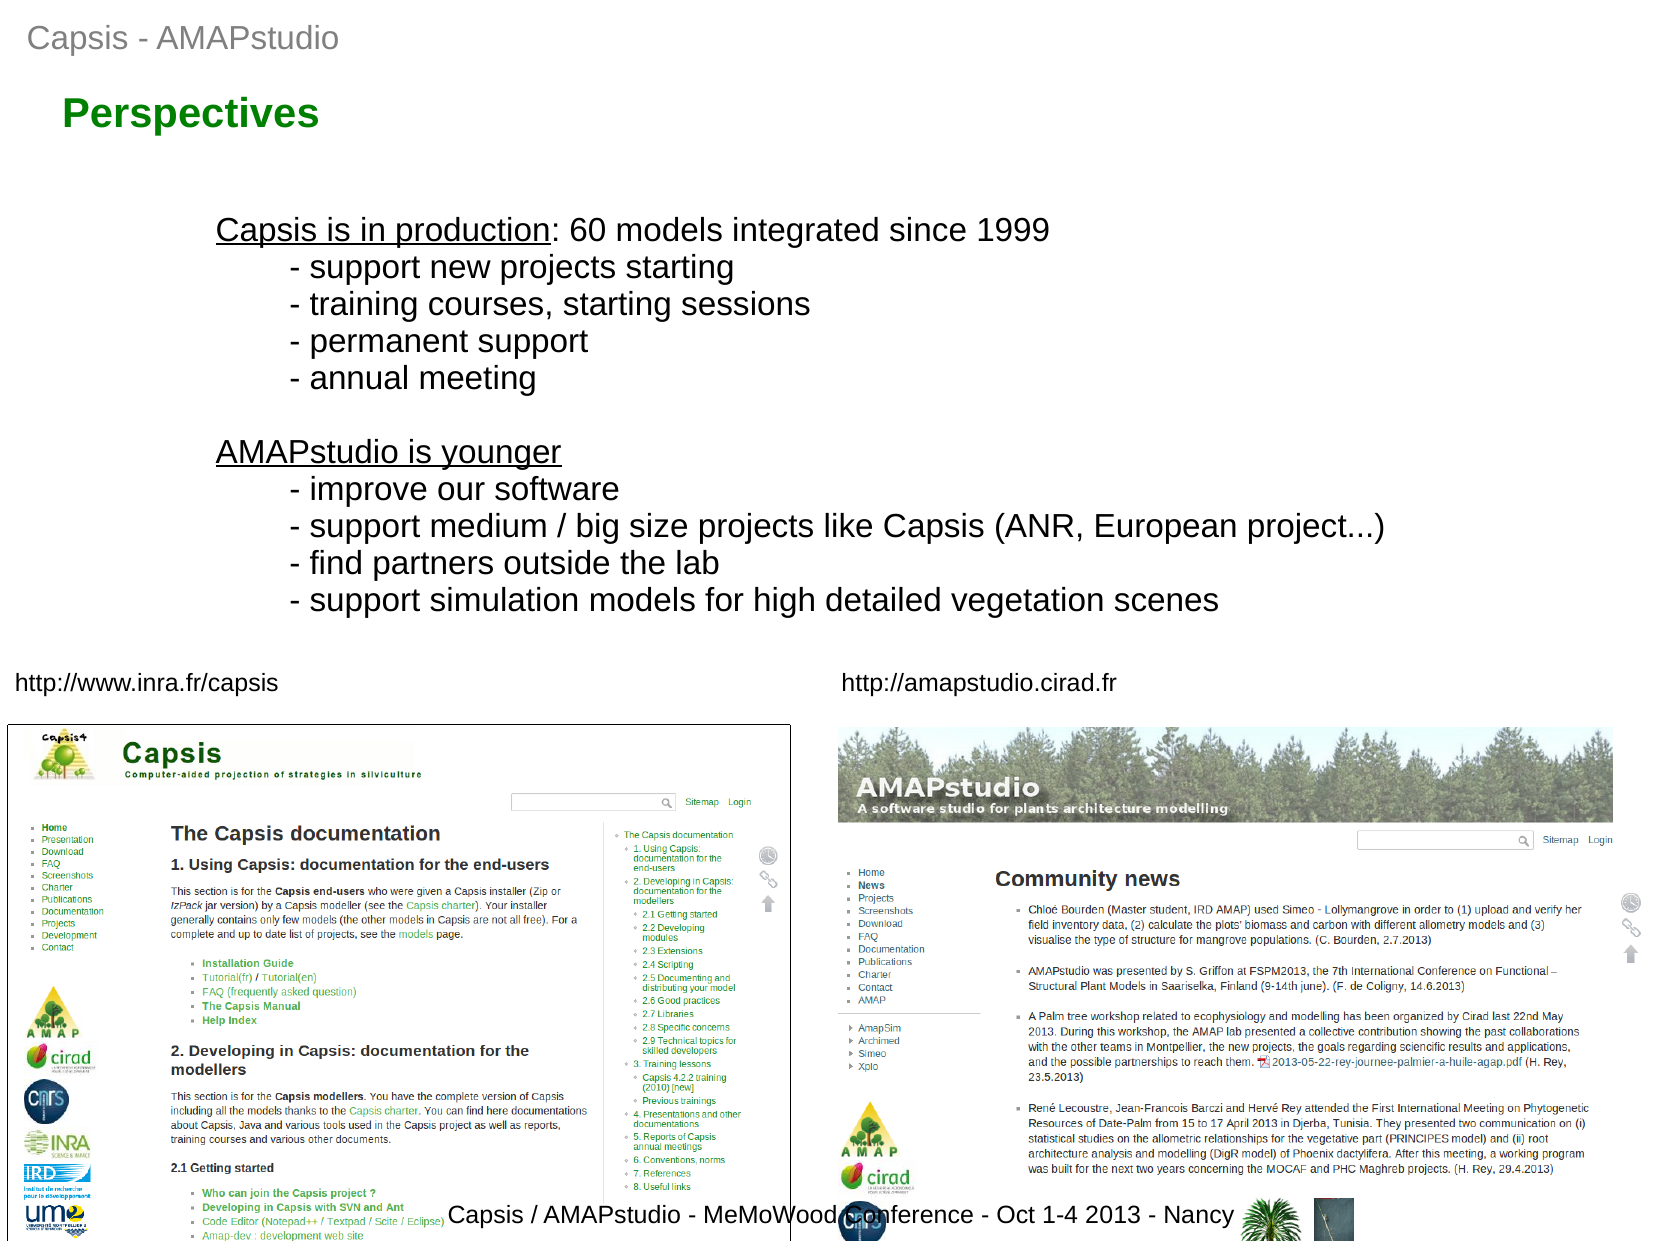

Capsis - AMAPstudio
Perspectives
Capsis is in production: 60 models integrated since 1999
	- support new projects starting
	- training courses, starting sessions
	- permanent support
	- annual meeting
AMAPstudio is younger
	- improve our software
	- support medium / big size projects like Capsis (ANR, European project...)
	- find partners outside the lab
	- support simulation models for high detailed vegetation scenes
http://www.inra.fr/capsis
http://amapstudio.cirad.fr
Capsis / AMAPstudio - MeMoWood Conference - Oct 1-4 2013 - Nancy